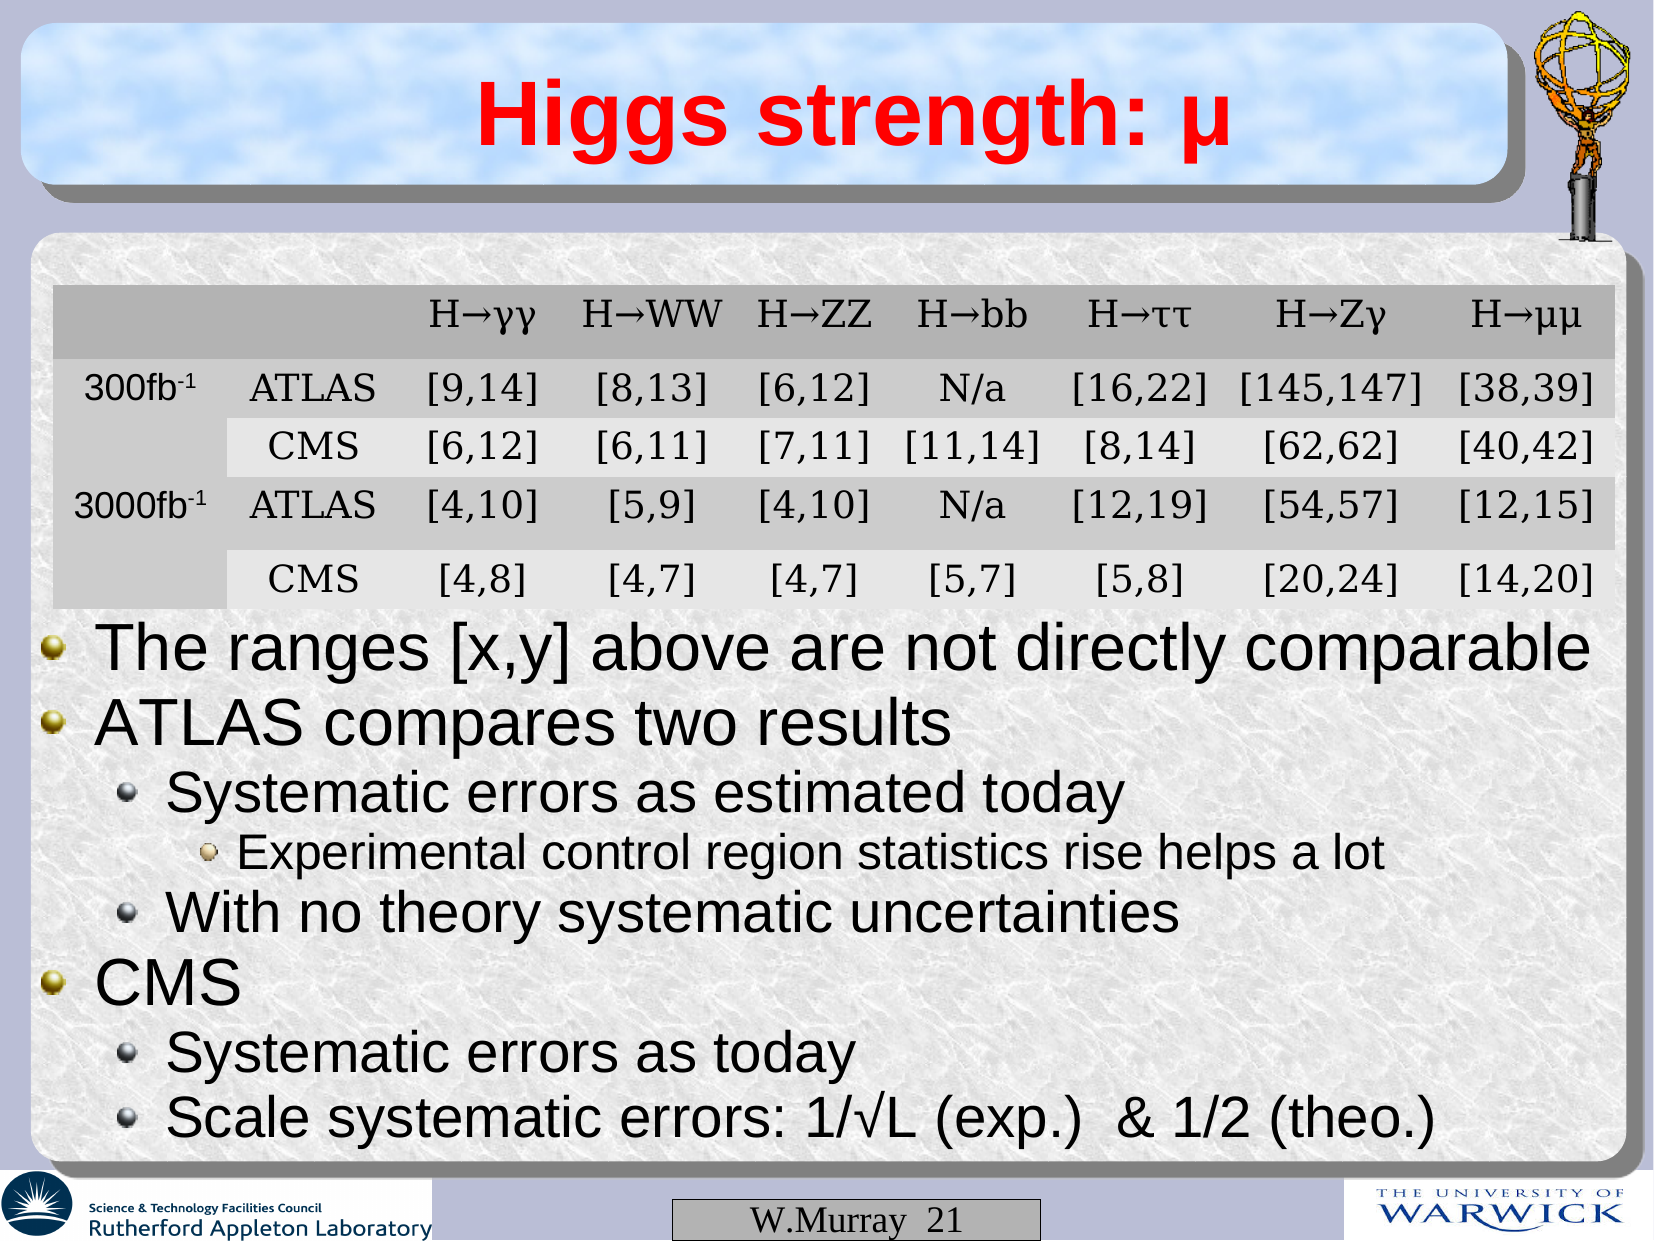

# Higgs strength: μ
| | | H→γγ | H→WW | H→ZZ | H→bb | H→ττ | H→Zγ | H→μμ |
| --- | --- | --- | --- | --- | --- | --- | --- | --- |
| 300fb-1 | ATLAS | [9,14] | [8,13] | [6,12] | N/a | [16,22] | [145,147] | [38,39] |
| | CMS | [6,12] | [6,11] | [7,11] | [11,14] | [8,14] | [62,62] | [40,42] |
| 3000fb-1 | ATLAS | [4,10] | [5,9] | [4,10] | N/a | [12,19] | [54,57] | [12,15] |
| | CMS | [4,8] | [4,7] | [4,7] | [5,7] | [5,8] | [20,24] | [14,20] |
The ranges [x,y] above are not directly comparable
ATLAS compares two results
Systematic errors as estimated today
Experimental control region statistics rise helps a lot
With no theory systematic uncertainties
CMS
Systematic errors as today
Scale systematic errors: 1/√L (exp.) & 1/2 (theo.)